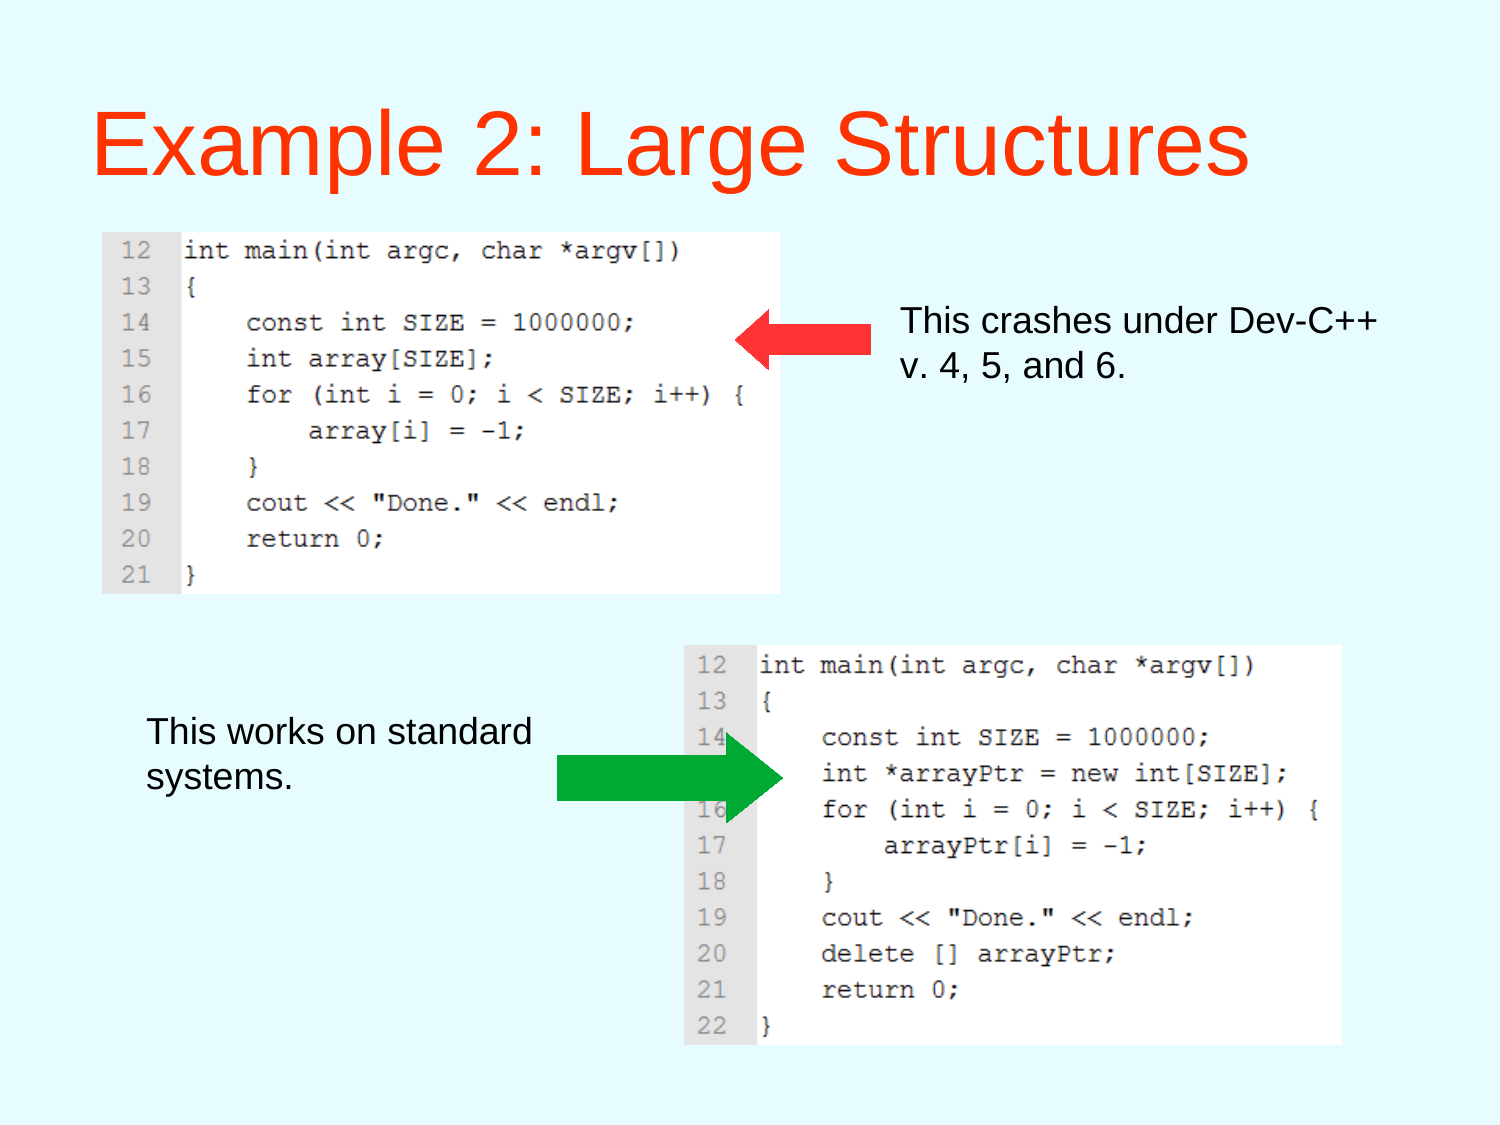

# Example 2: Large Structures
This crashes under Dev-C++ v. 4, 5, and 6.
This works on standard systems.